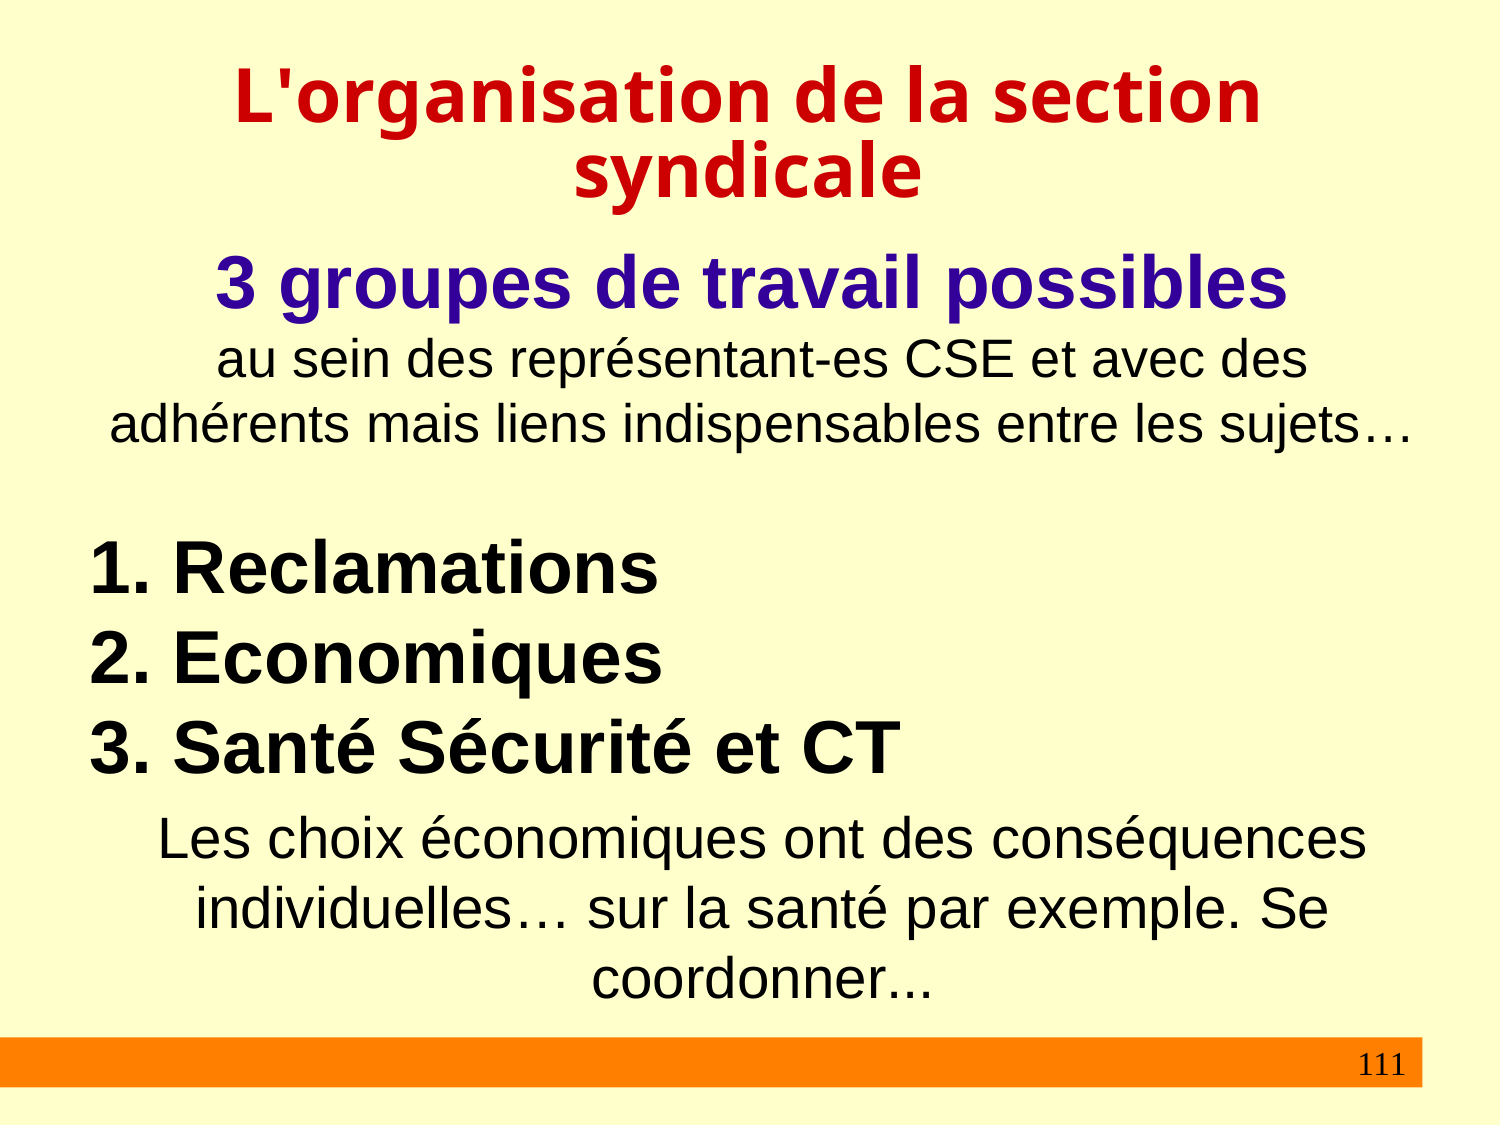

# L'organisation de la section syndicale
3 groupes de travail possibles
au sein des représentant-es CSE et avec des adhérents mais liens indispensables entre les sujets…
 Reclamations
 Economiques
 Santé Sécurité et CT
Les choix économiques ont des conséquences individuelles… sur la santé par exemple. Se coordonner...